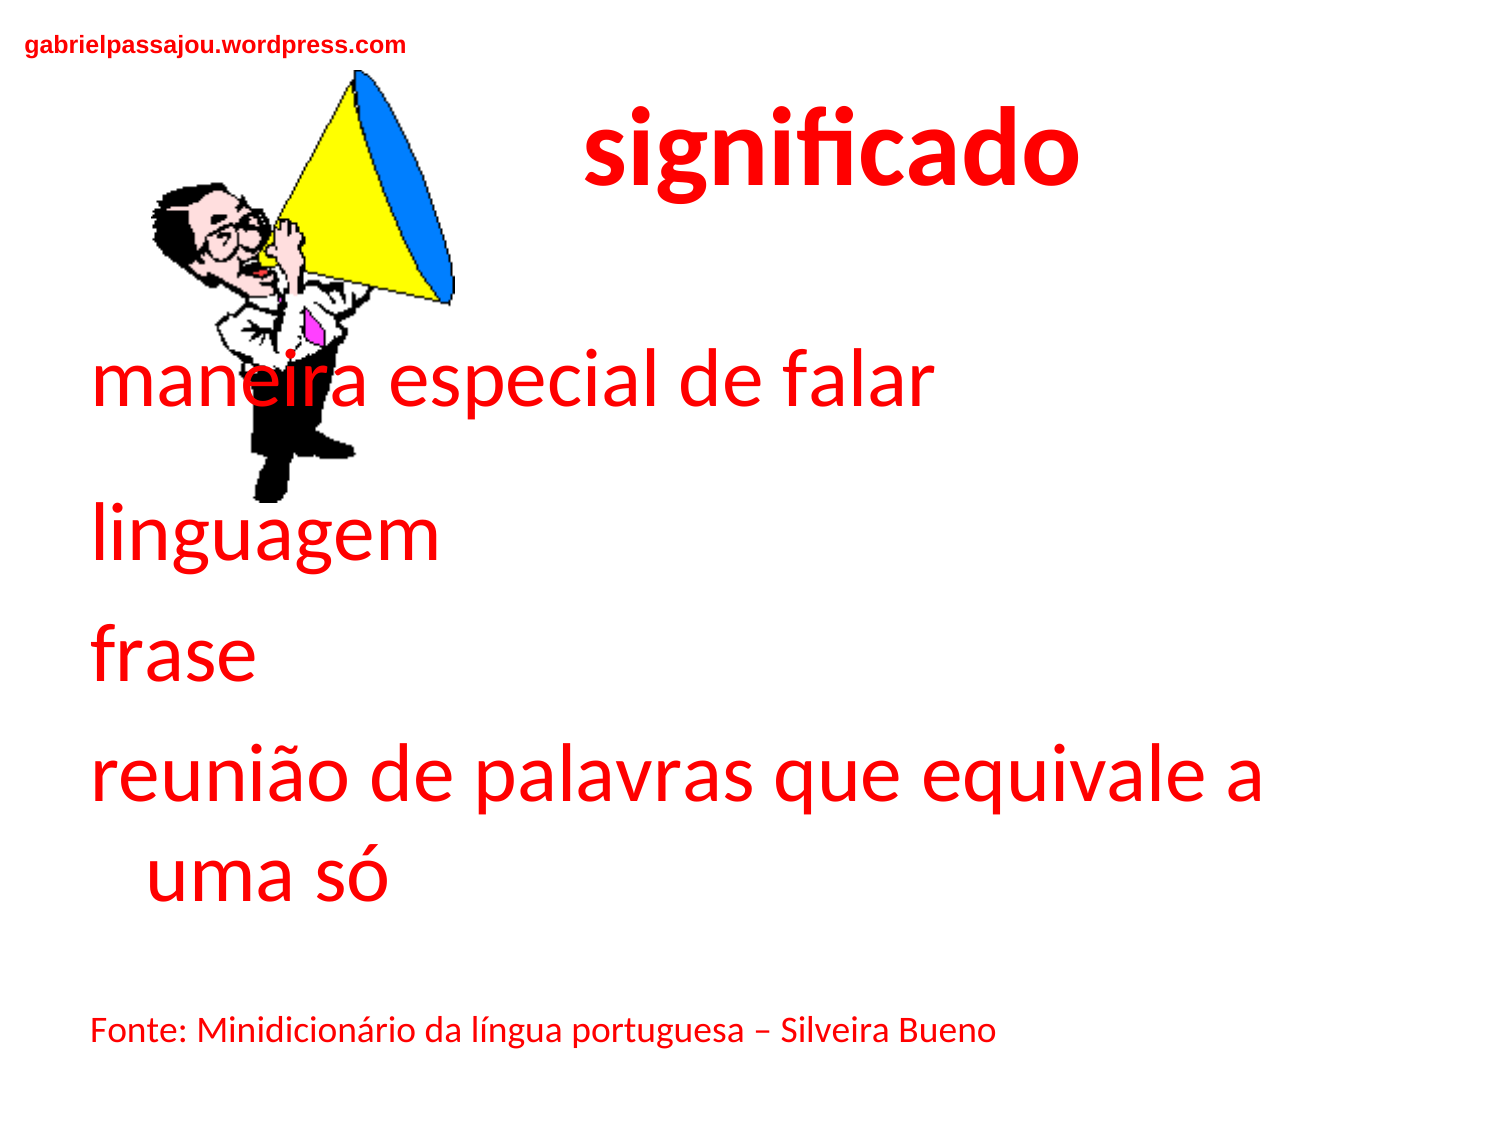

gabrielpassajou.wordpress.com
significado
maneira especial de falar
linguagem
frase
reunião de palavras que equivale a uma só
Fonte: Minidicionário da língua portuguesa – Silveira Bueno